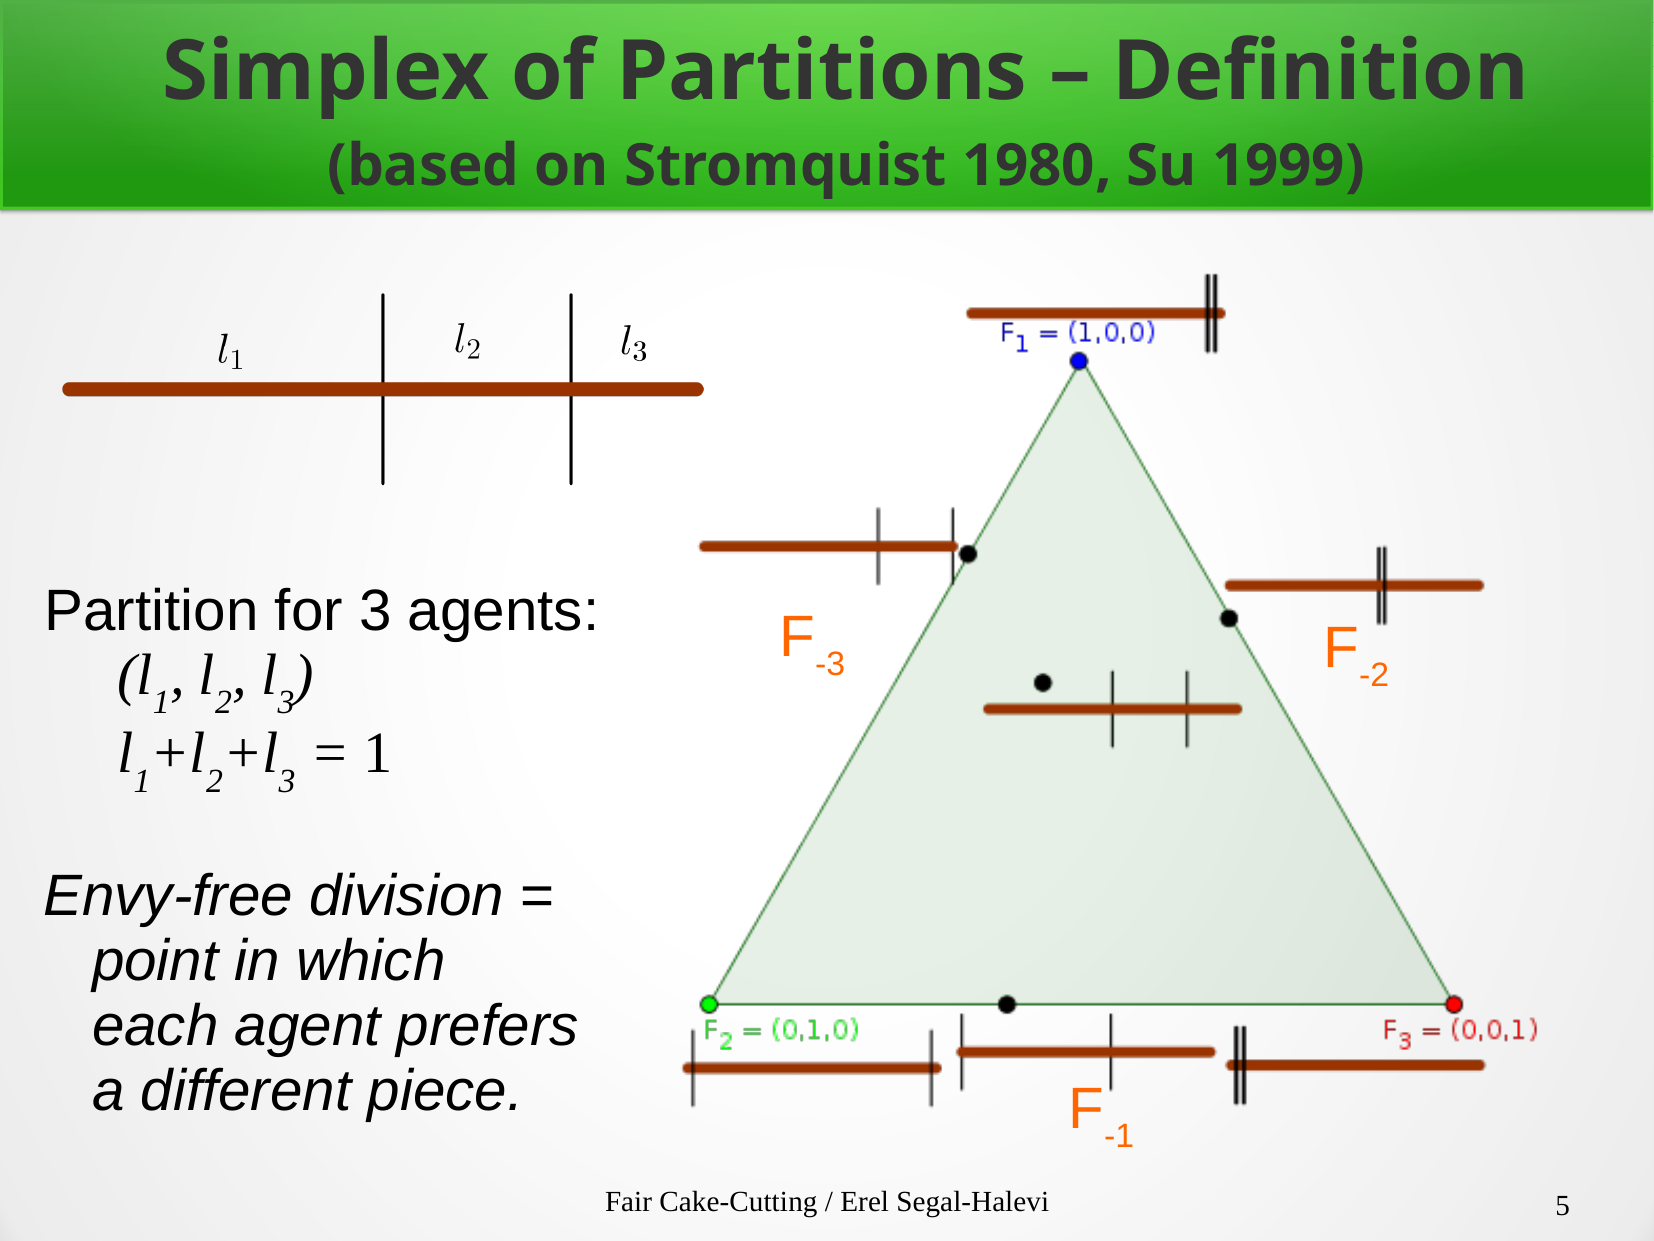

# Simplex of Partitions – Definition (based on Stromquist 1980, Su 1999)
Partition for 3 agents:
 (l1, l2, l3)
 l1+l2+l3 = 1
F-3
F-2
Envy-free division =
 point in which
 each agent prefers
 a different piece.
F-1
Fair Cake-Cutting / Erel Segal-Halevi
5